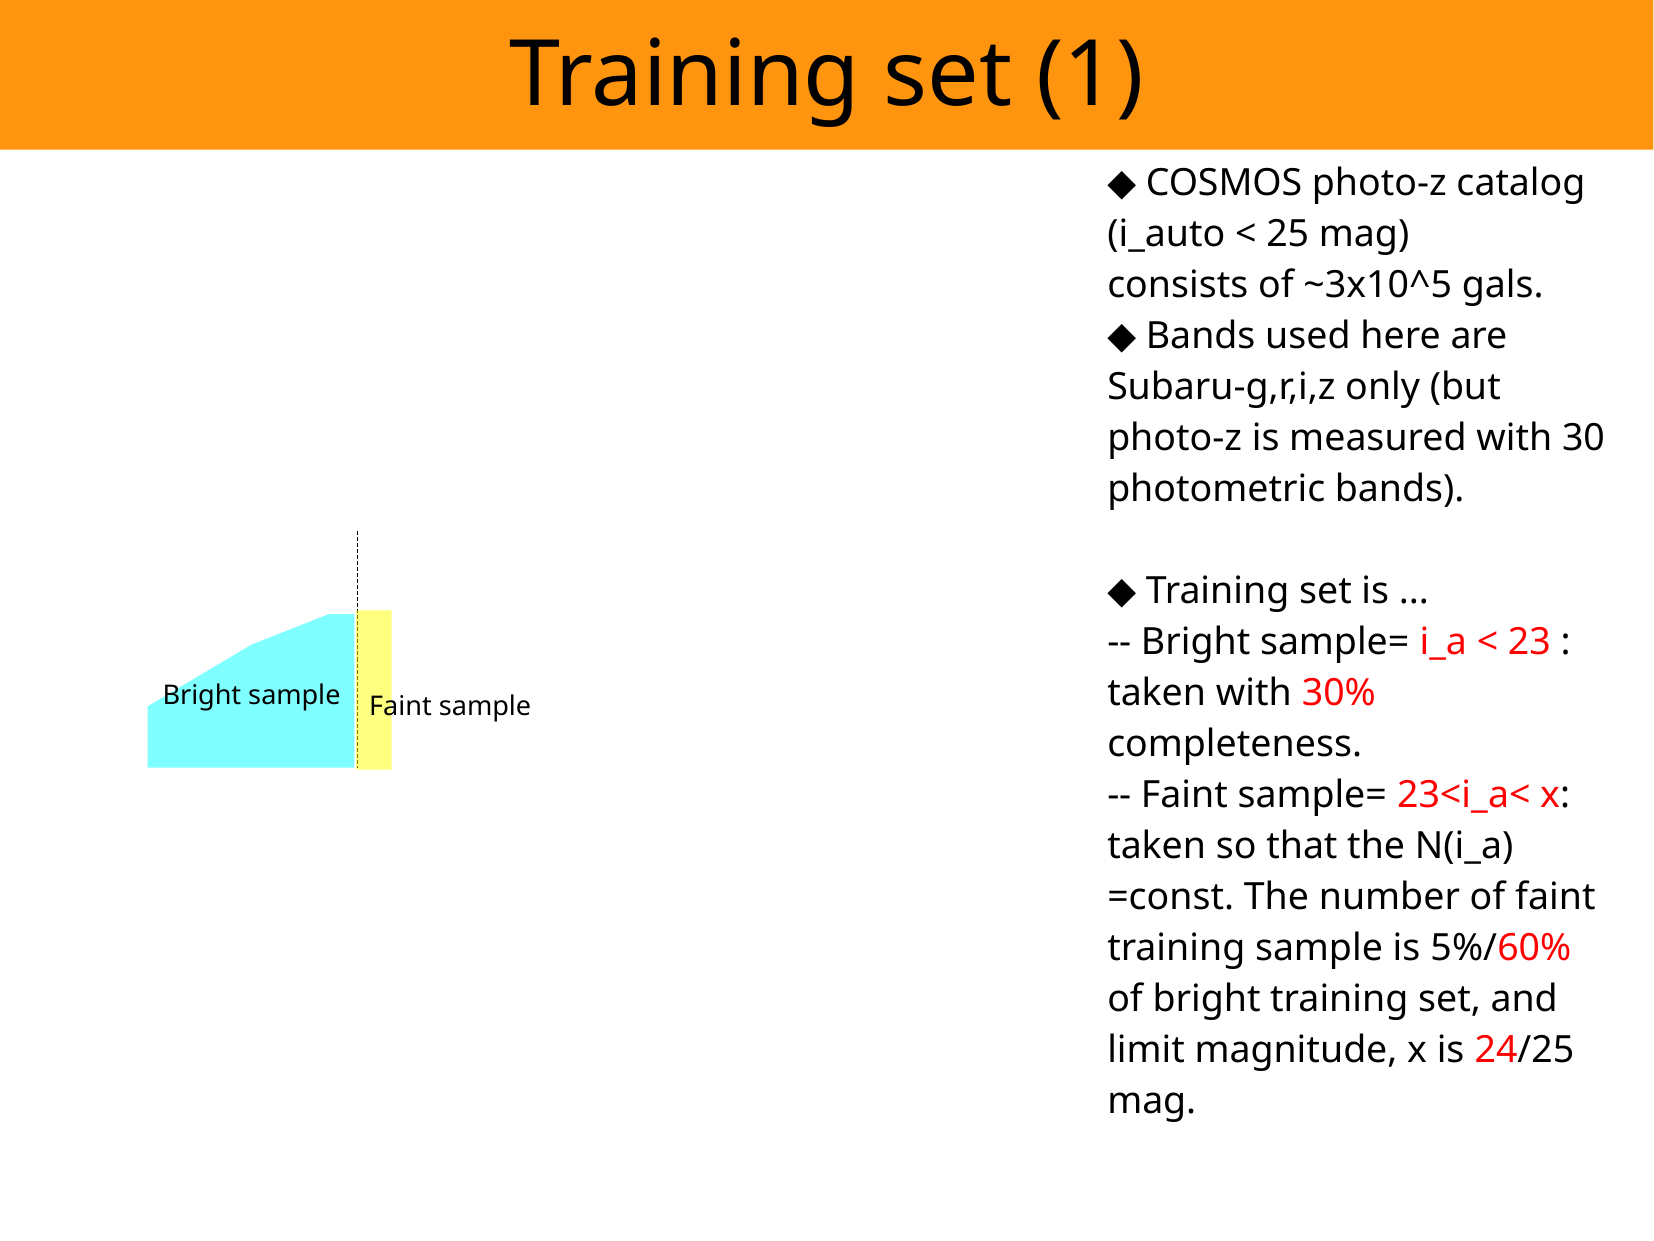

Training set (1)
◆ COSMOS photo-z catalog
(i_auto < 25 mag)
consists of ~3x10^5 gals.
◆ Bands used here are Subaru-g,r,i,z only (but photo-z is measured with 30 photometric bands).
◆ Training set is ...
-- Bright sample= i_a < 23 : taken with 30% completeness.
-- Faint sample= 23<i_a< x:
taken so that the N(i_a) =const. The number of faint training sample is 5%/60% of bright training set, and limit magnitude, x is 24/25 mag.
Bright sample
Faint sample